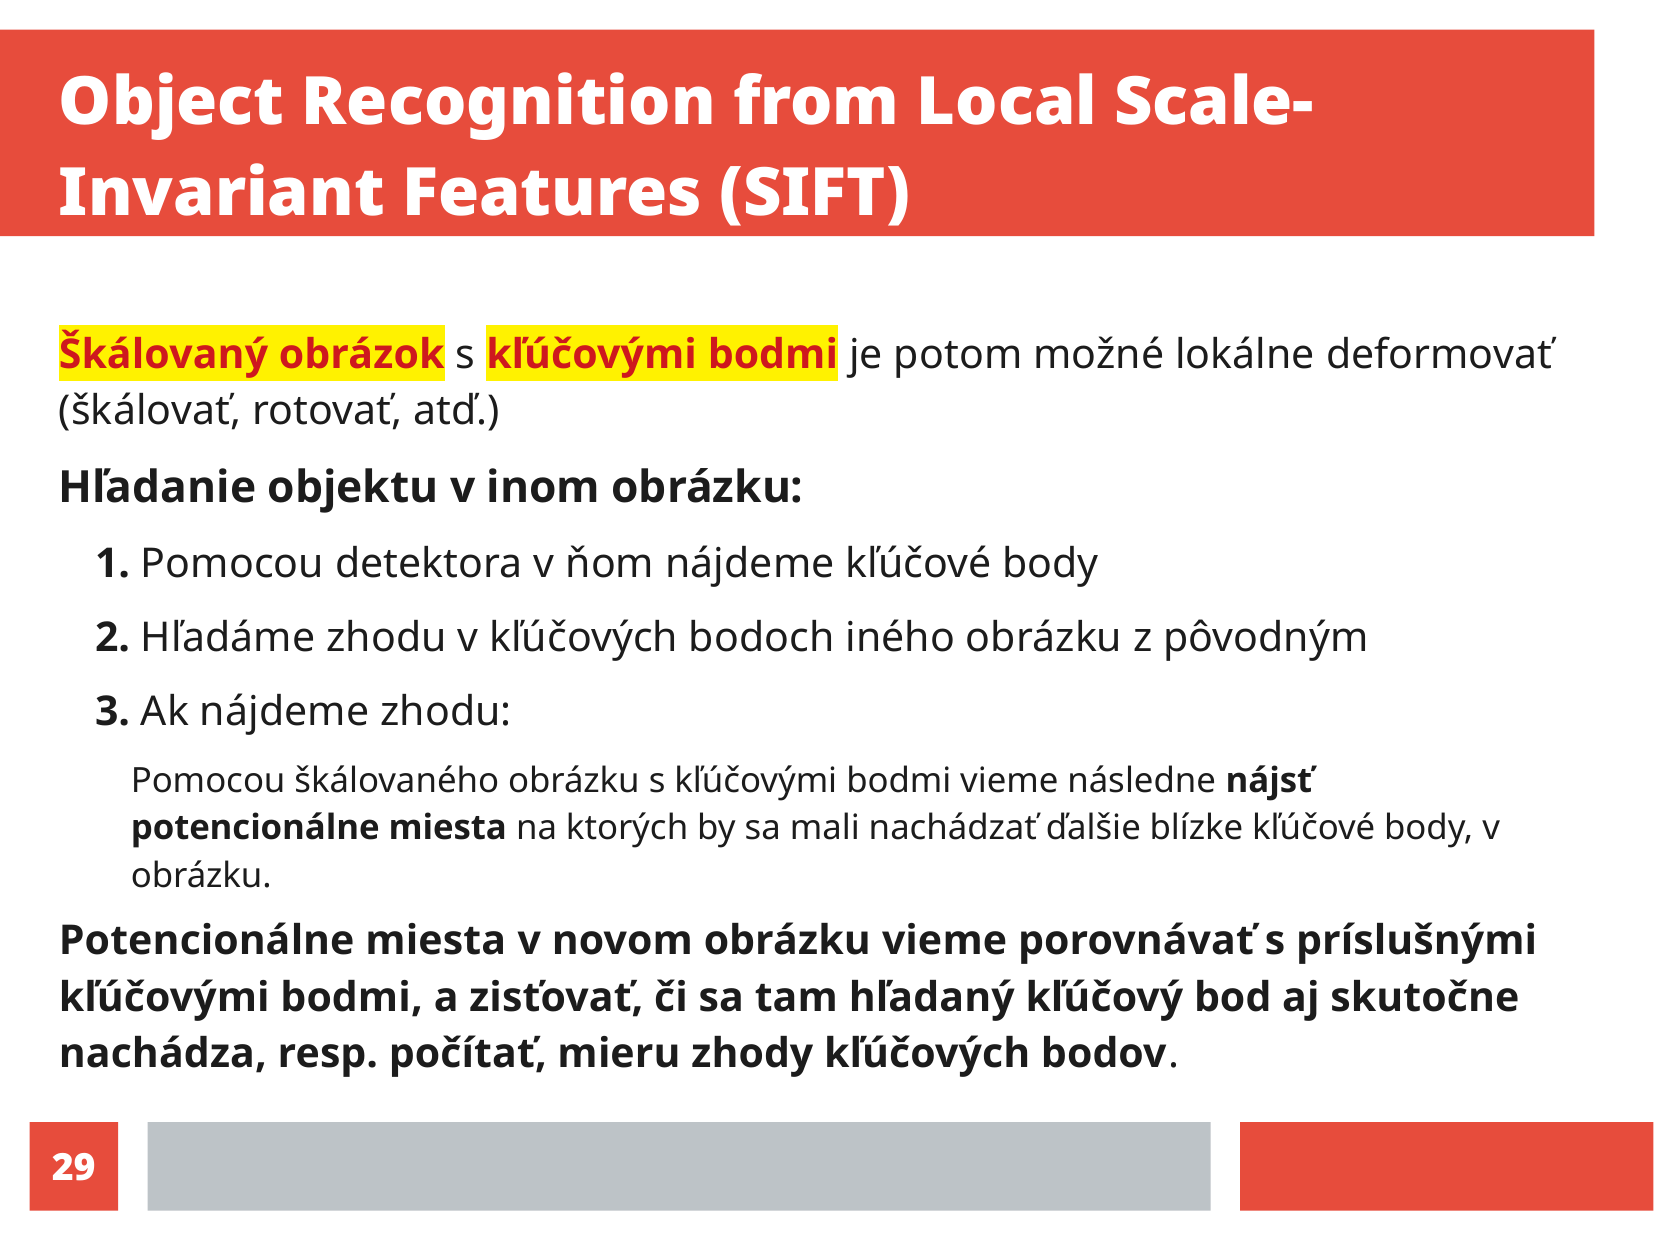

# Object Recognition from Local Scale-Invariant Features (SIFT)
Škálovaný obrázok s kľúčovými bodmi je potom možné lokálne deformovať (škálovať, rotovať, atď.)
Hľadanie objektu v inom obrázku:
1. Pomocou detektora v ňom nájdeme kľúčové body
2. Hľadáme zhodu v kľúčových bodoch iného obrázku z pôvodným
3. Ak nájdeme zhodu:
Pomocou škálovaného obrázku s kľúčovými bodmi vieme následne nájsť potencionálne miesta na ktorých by sa mali nachádzať ďalšie blízke kľúčové body, v obrázku.
Potencionálne miesta v novom obrázku vieme porovnávať s príslušnými kľúčovými bodmi, a zisťovať, či sa tam hľadaný kľúčový bod aj skutočne nachádza, resp. počítať, mieru zhody kľúčových bodov.
29